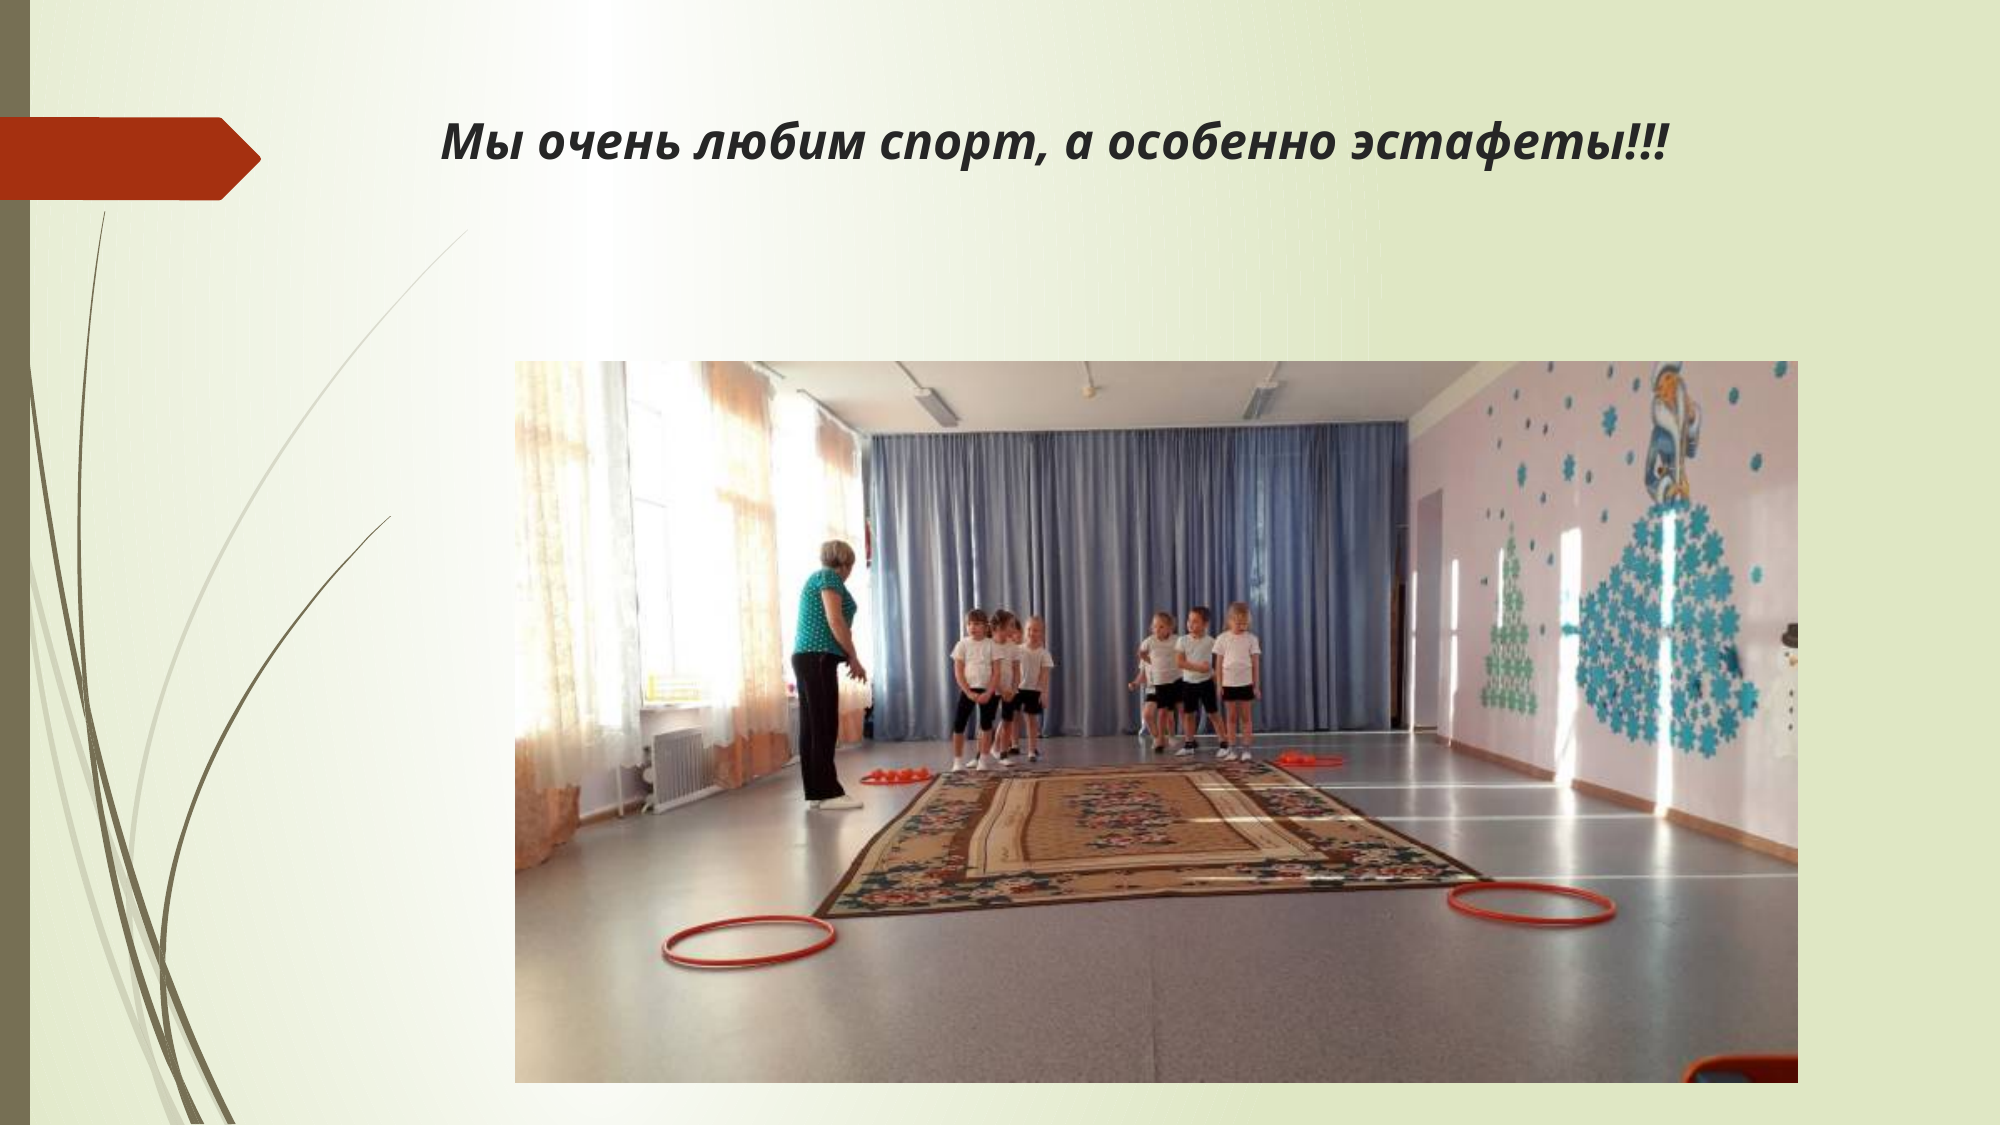

# Мы очень любим спорт, а особенно эстафеты!!!